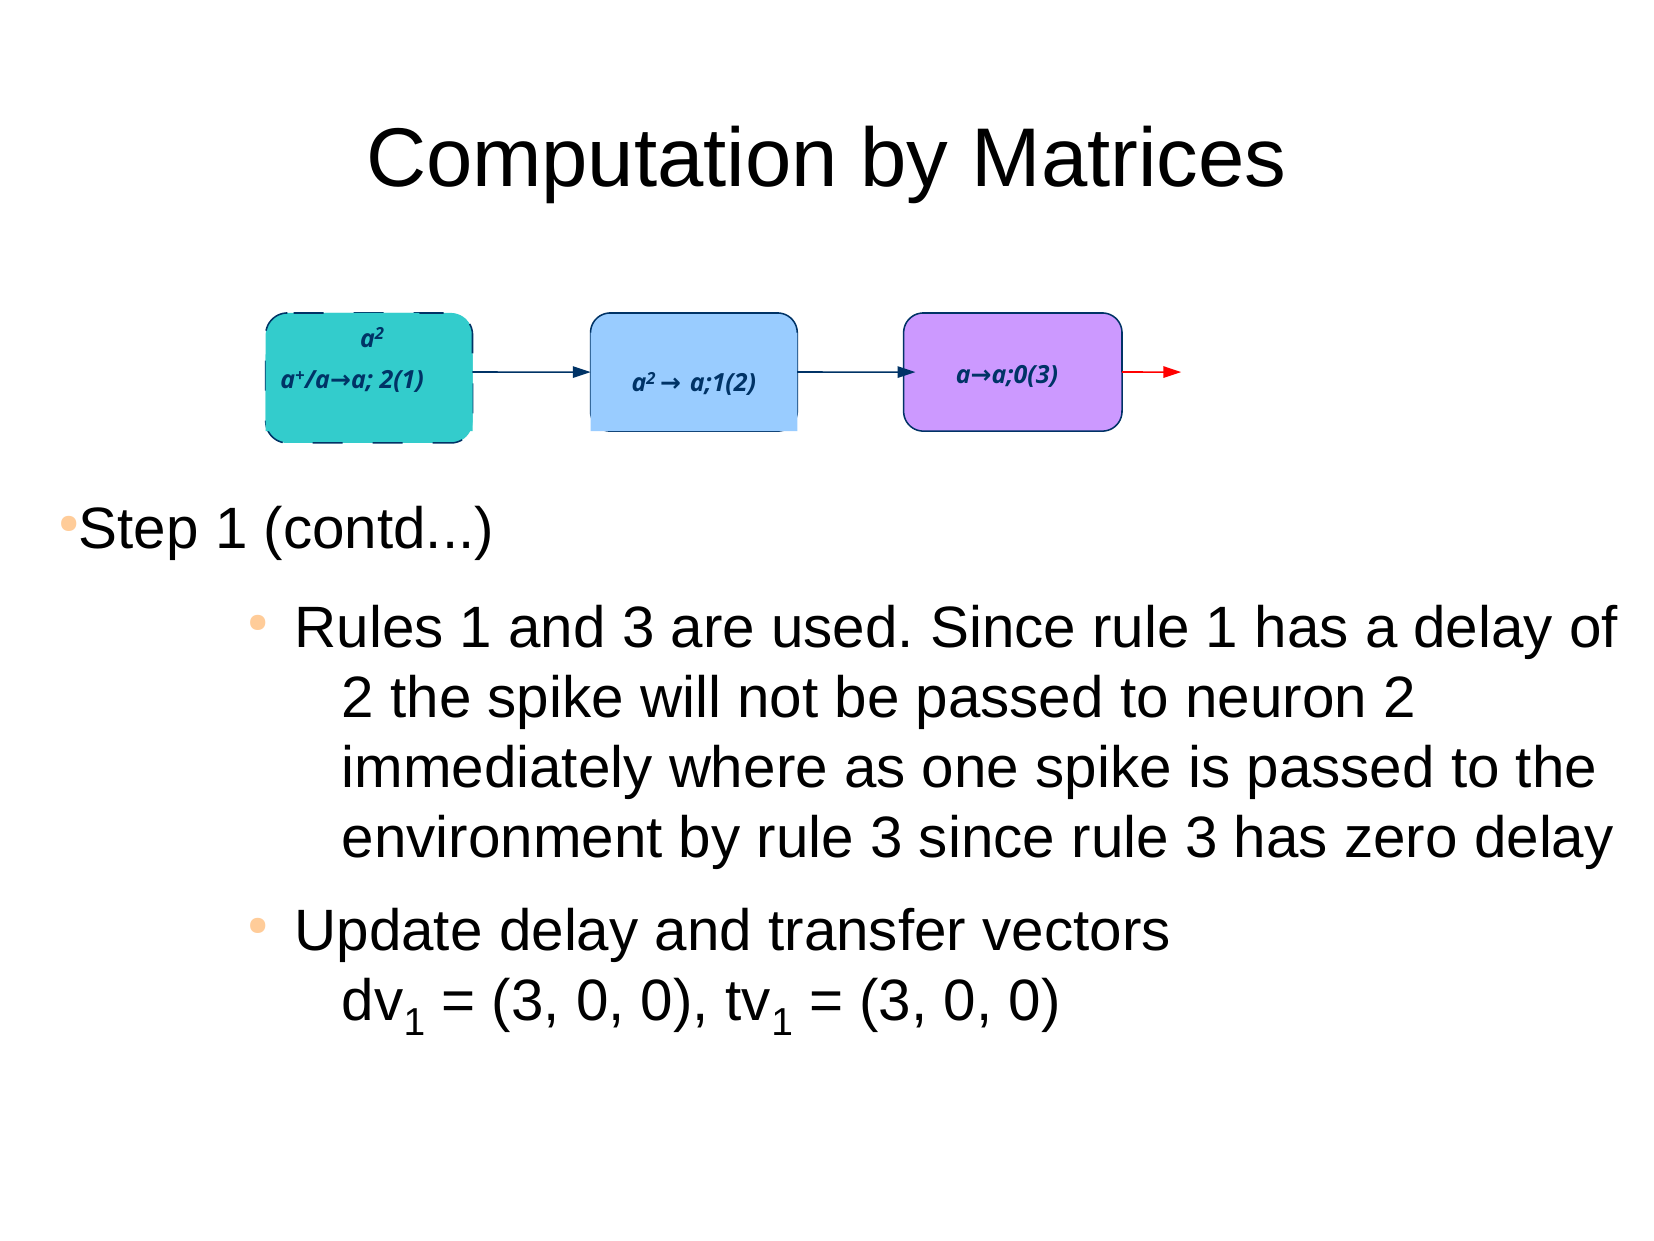

# Computation by Matrices
Step 1 (contd...)
Rules 1 and 3 are used. Since rule 1 has a delay of 2 the spike will not be passed to neuron 2 immediately where as one spike is passed to the environment by rule 3 since rule 3 has zero delay
Update delay and transfer vectors dv1 = (3, 0, 0), tv1 = (3, 0, 0)
a2
a+/a→a; 2(1)
a2 → a;1(2)
a→a;0(3)